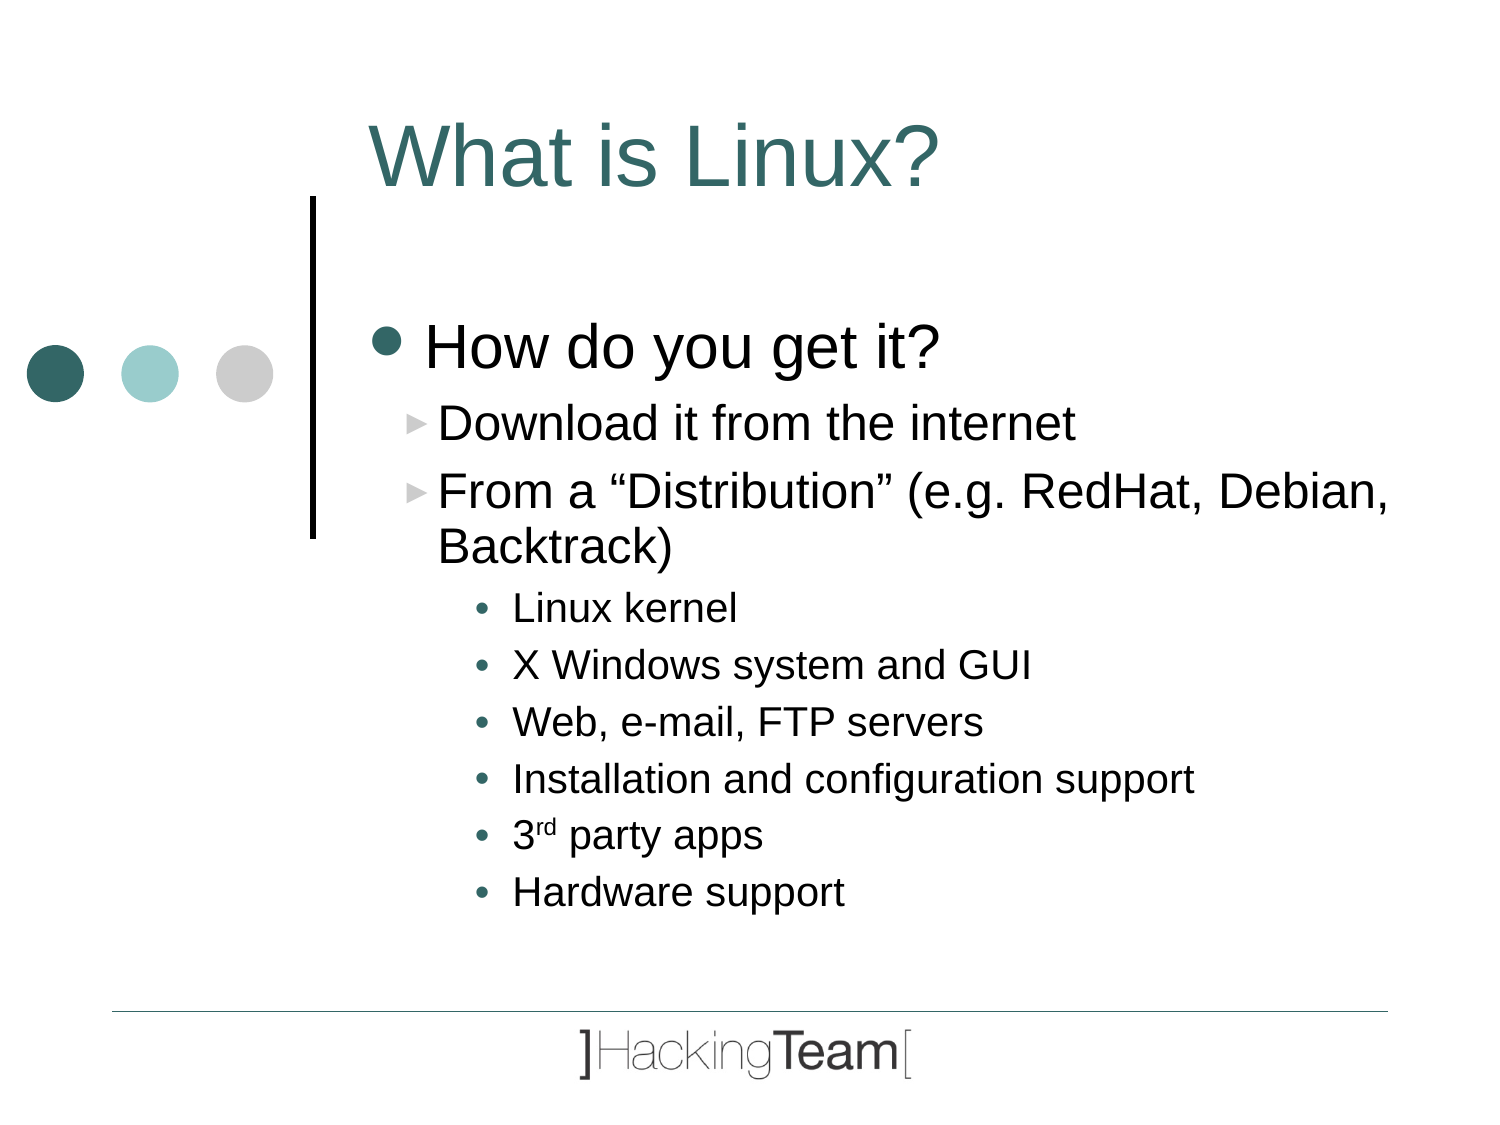

# What is Linux?
How do you get it?
Download it from the internet
From a “Distribution” (e.g. RedHat, Debian, Backtrack)
Linux kernel
X Windows system and GUI
Web, e-mail, FTP servers
Installation and configuration support
3rd party apps
Hardware support